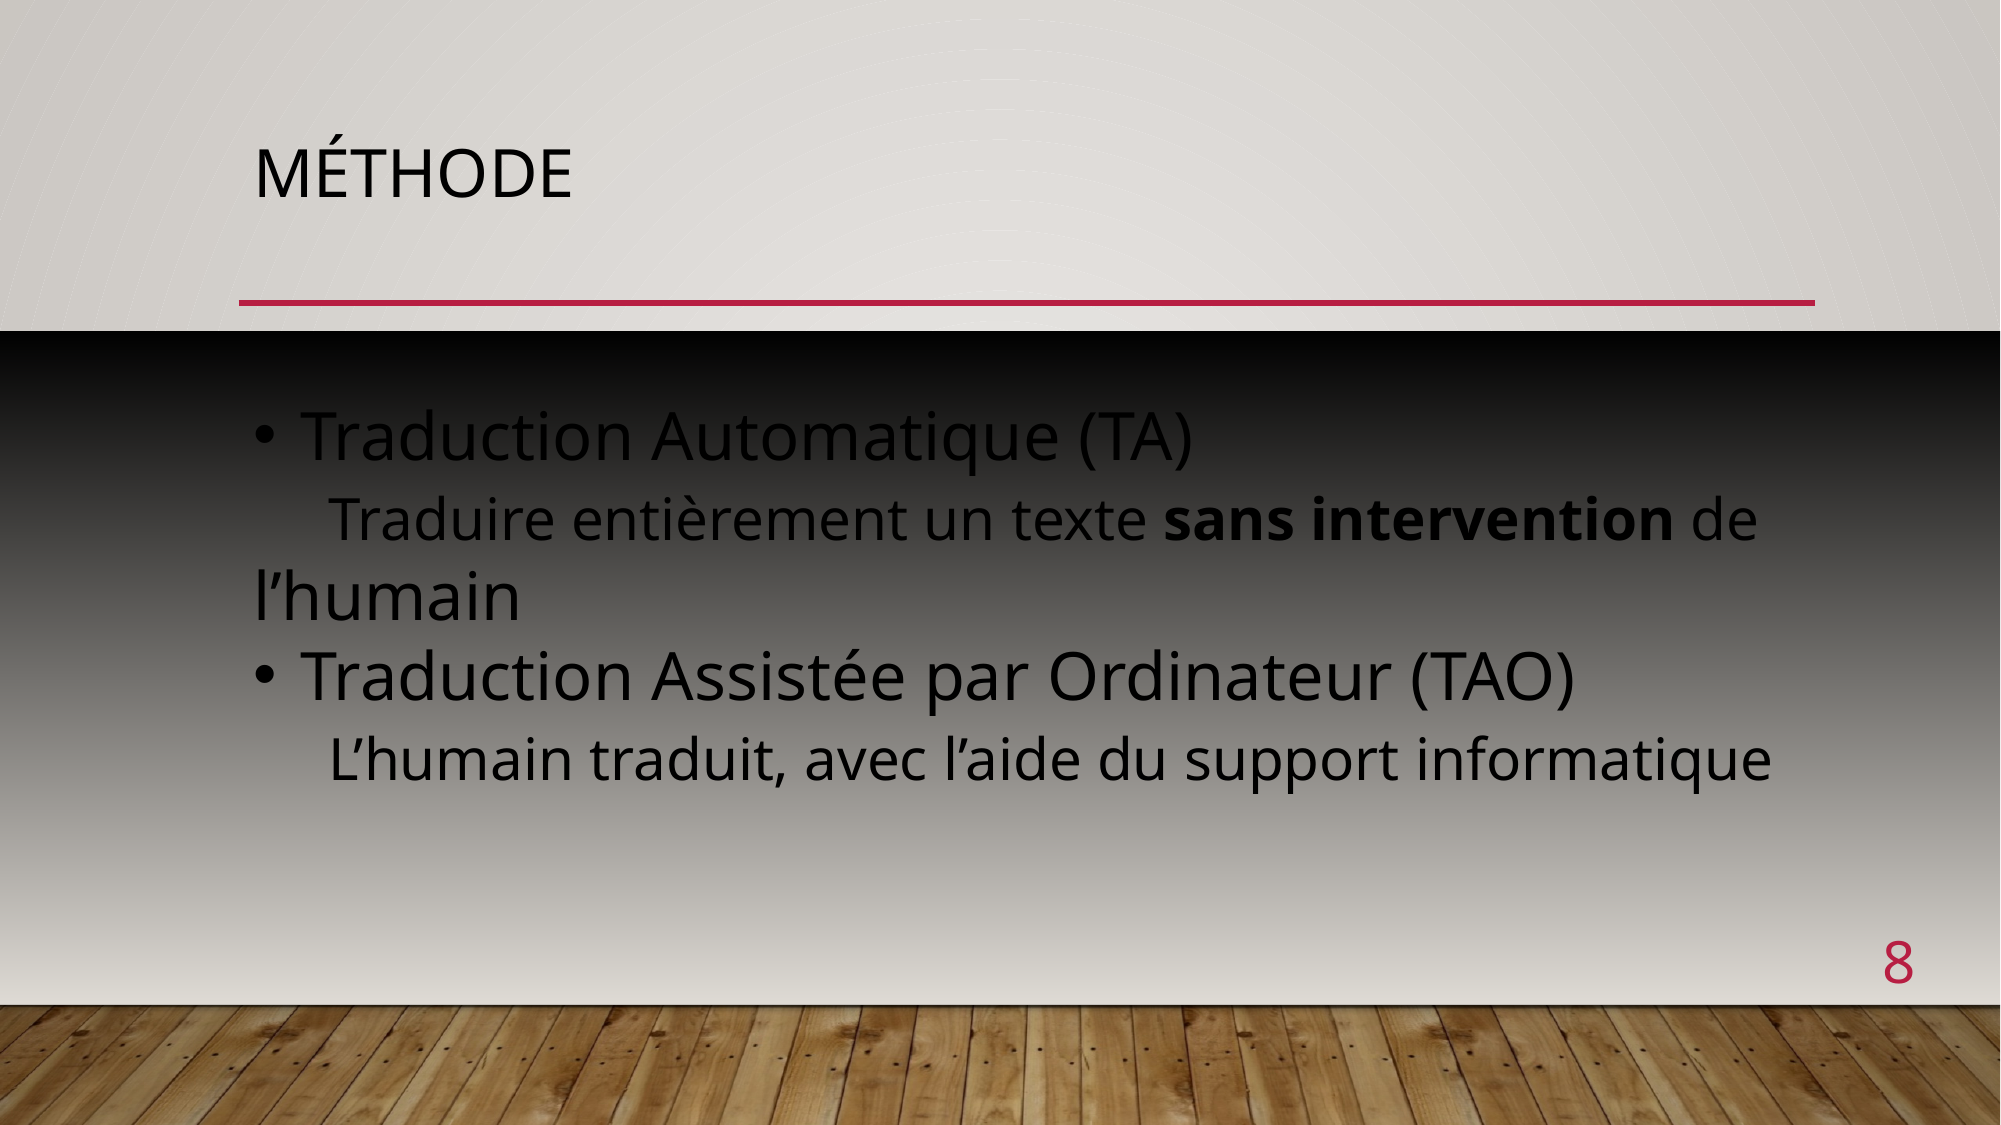

# Méthode
Traduction Automatique (TA)
	Traduire entièrement un texte sans intervention de l’humain
Traduction Assistée par Ordinateur (TAO)
	L’humain traduit, avec l’aide du support informatique